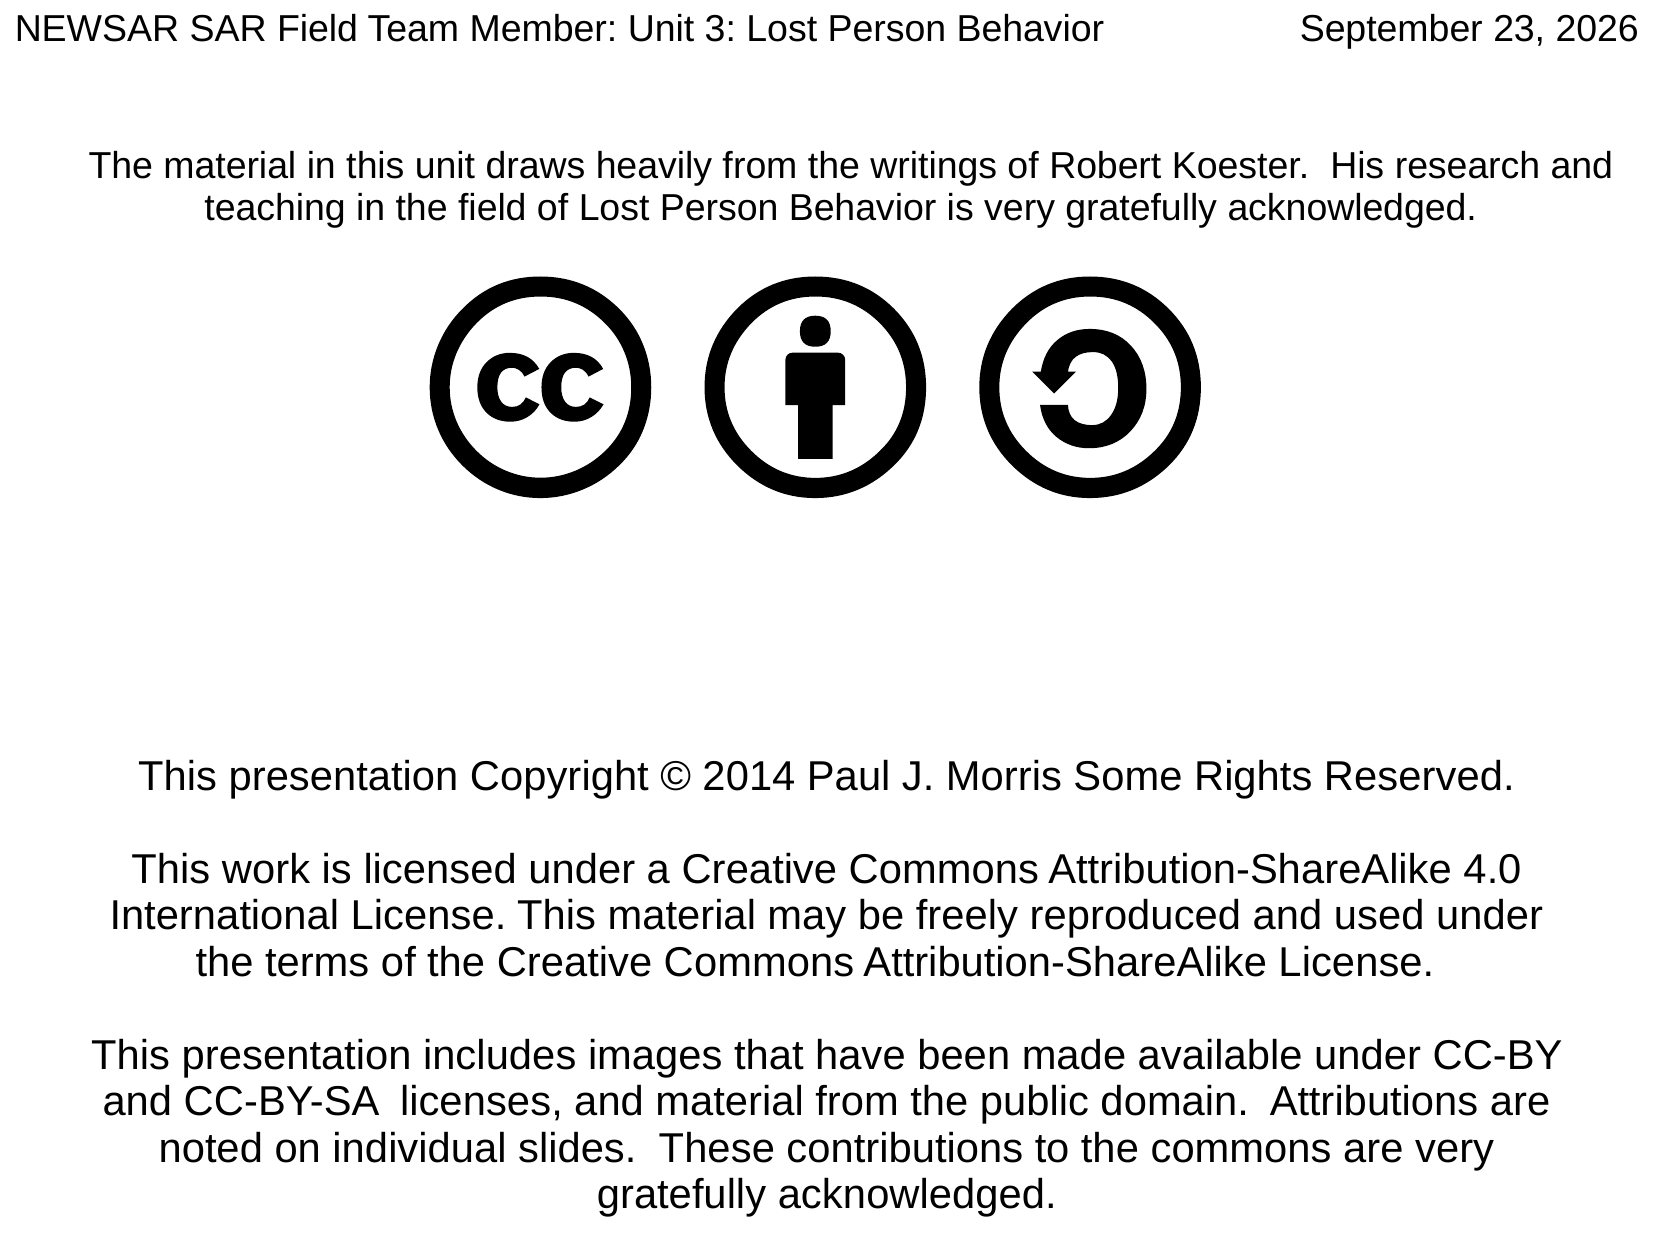

NEWSAR SAR Field Team Member: Unit 3: Lost Person Behavior
The material in this unit draws heavily from the writings of Robert Koester. His research and
teaching in the field of Lost Person Behavior is very gratefully acknowledged.
This presentation Copyright © 2014 Paul J. Morris Some Rights Reserved.
This work is licensed under a Creative Commons Attribution-ShareAlike 4.0 International License. This material may be freely reproduced and used under the terms of the Creative Commons Attribution-ShareAlike License.
This presentation includes images that have been made available under CC-BY and CC-BY-SA licenses, and material from the public domain. Attributions are noted on individual slides. These contributions to the commons are very gratefully acknowledged.